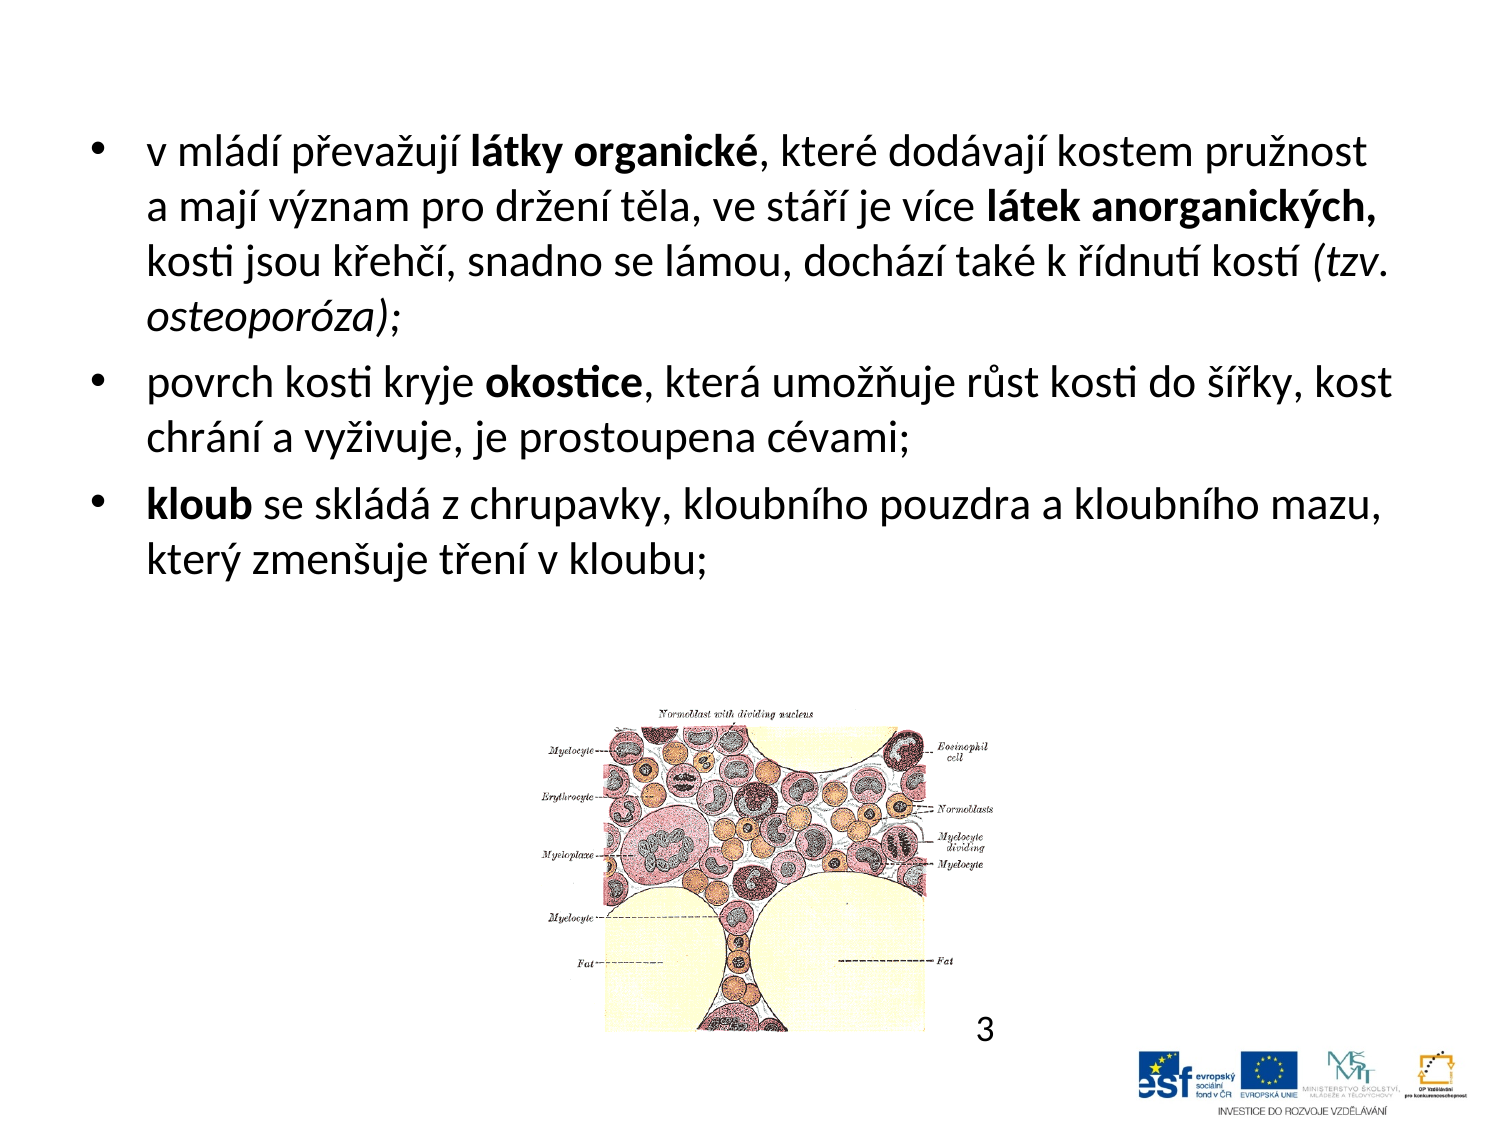

# v mládí převažují látky organické, které dodávají kostem pružnost a mají význam pro držení těla, ve stáří je více látek anorganických, kosti jsou křehčí, snadno se lámou, dochází také k řídnutí kostí (tzv. osteoporóza);
povrch kosti kryje okostice, která umožňuje růst kosti do šířky, kost chrání a vyživuje, je prostoupena cévami;
kloub se skládá z chrupavky, kloubního pouzdra a kloubního mazu, který zmenšuje tření v kloubu;
3